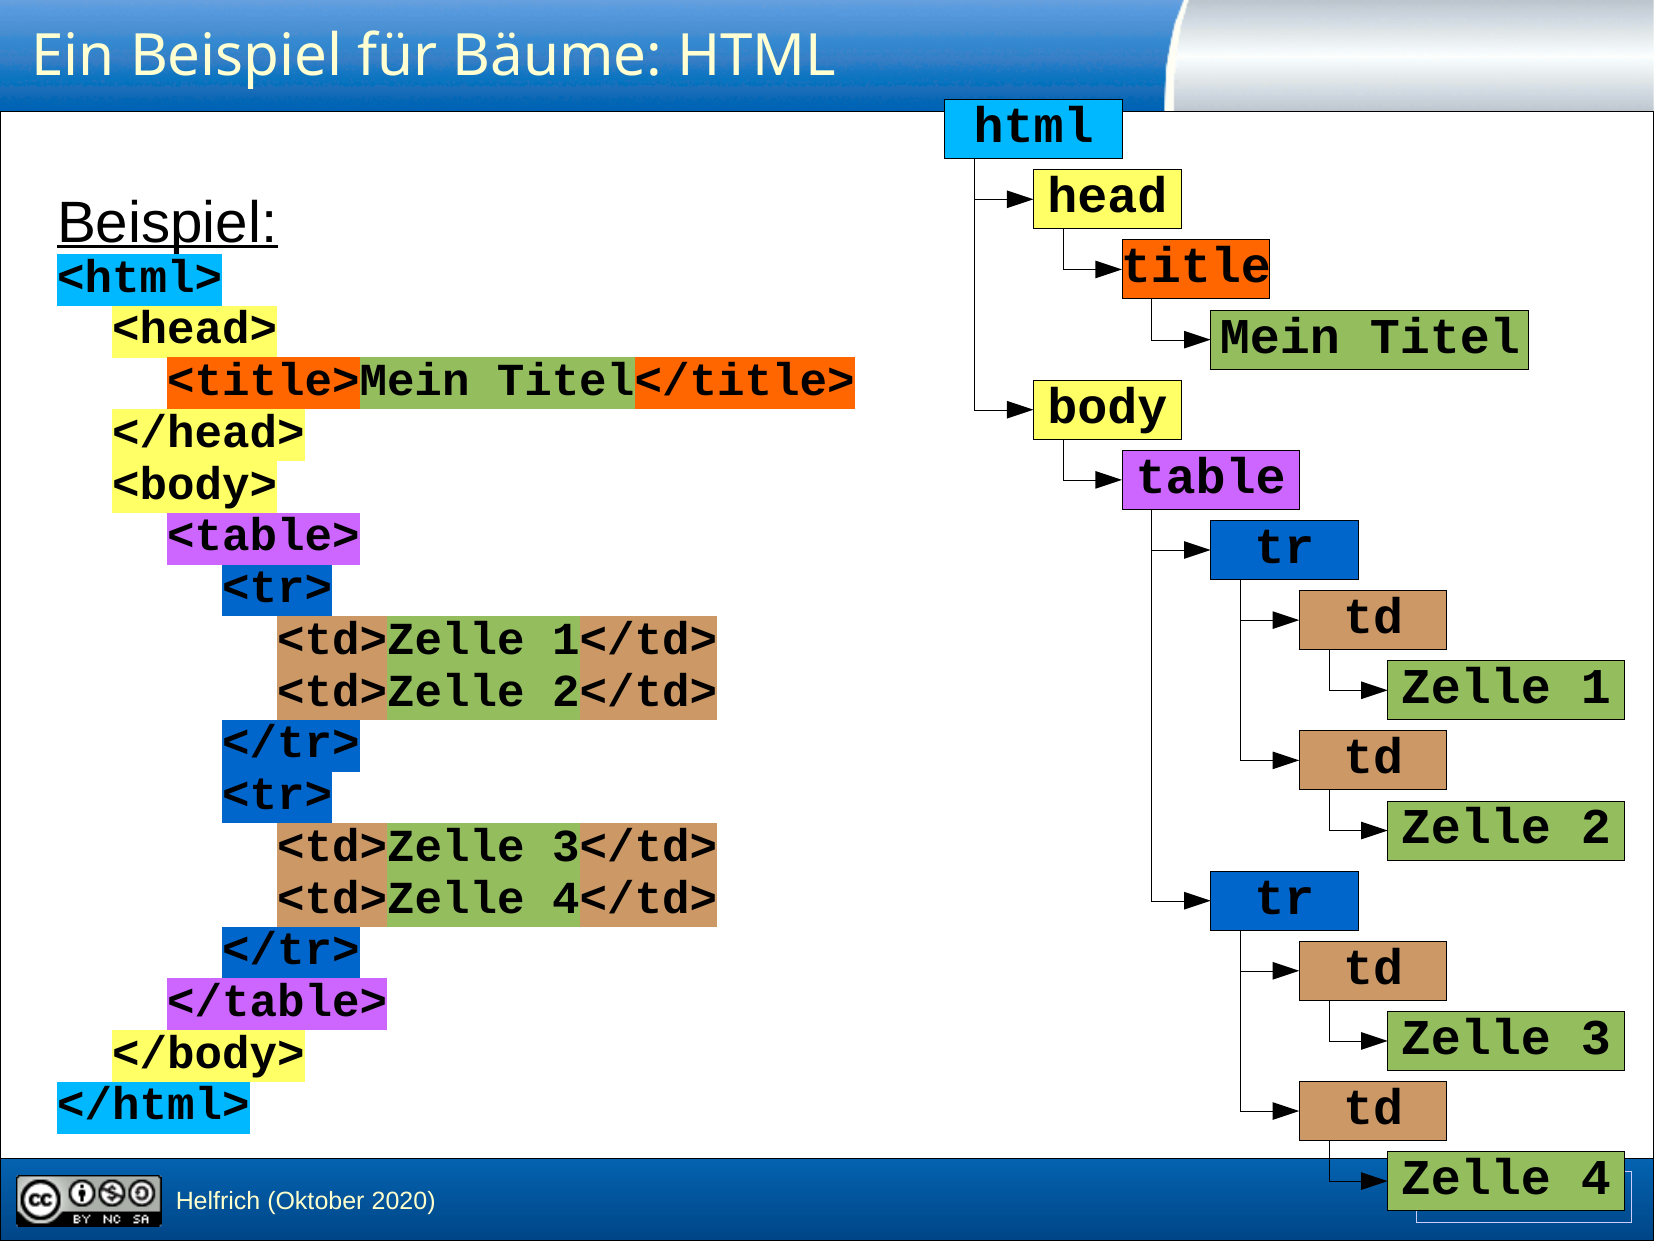

# Ein Beispiel für Bäume: HTML
html
head
Beispiel:
<html>
 <head>
 <title>Mein Titel</title>
 </head>
 <body>
 <table>
 <tr>
 <td>Zelle 1</td>
 <td>Zelle 2</td>
 </tr>
 <tr>
 <td>Zelle 3</td>
 <td>Zelle 4</td>
 </tr>
 </table>
 </body>
</html>
title
Mein Titel
body
table
tr
td
Zelle 1
td
Zelle 2
tr
td
Zelle 3
td
Zelle 4